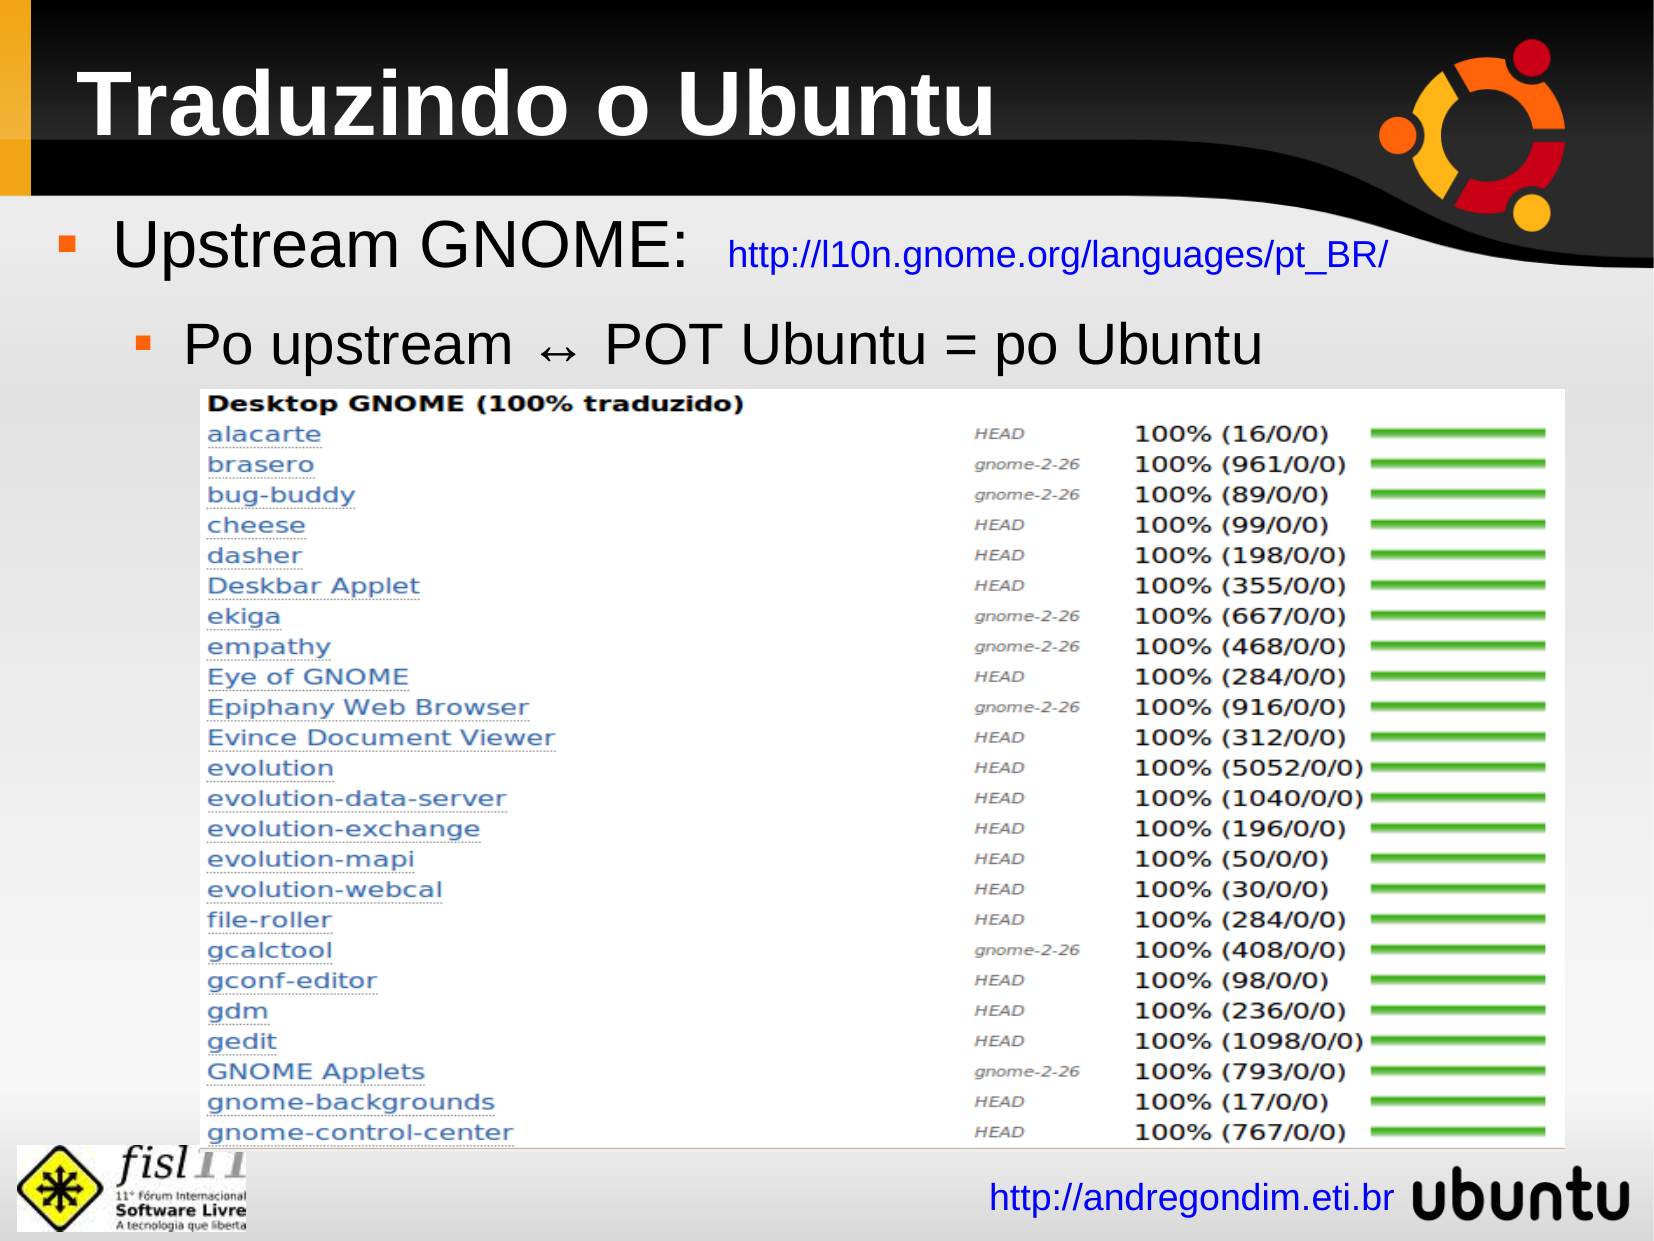

# Traduzindo o Ubuntu
Upstream GNOME: http://l10n.gnome.org/languages/pt_BR/
Po upstream ↔ POT Ubuntu = po Ubuntu